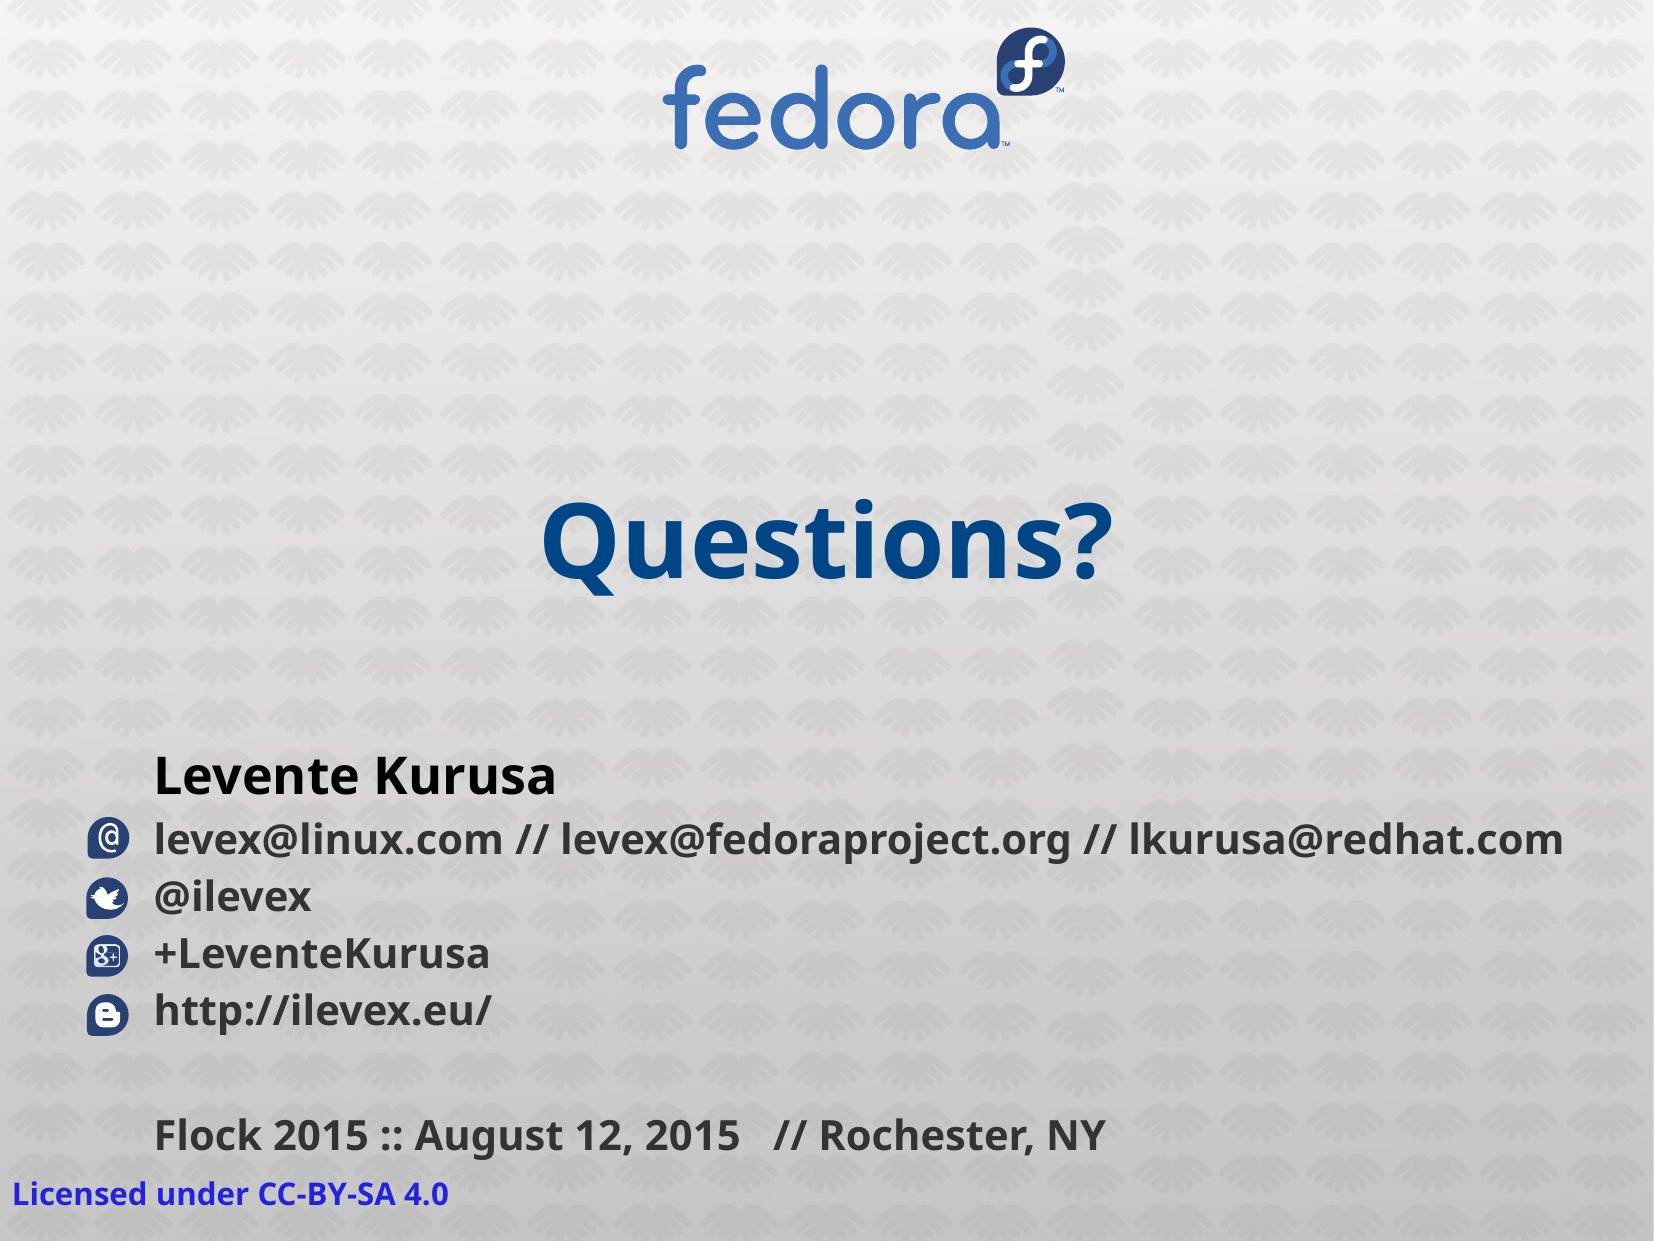

# Questions?
Levente Kurusa
levex@linux.com // levex@fedoraproject.org // lkurusa@redhat.com
@ilevex
+LeventeKurusa
http://ilevex.eu/
Flock 2015 :: August 12, 2015 // Rochester, NY
Licensed under CC-BY-SA 4.0